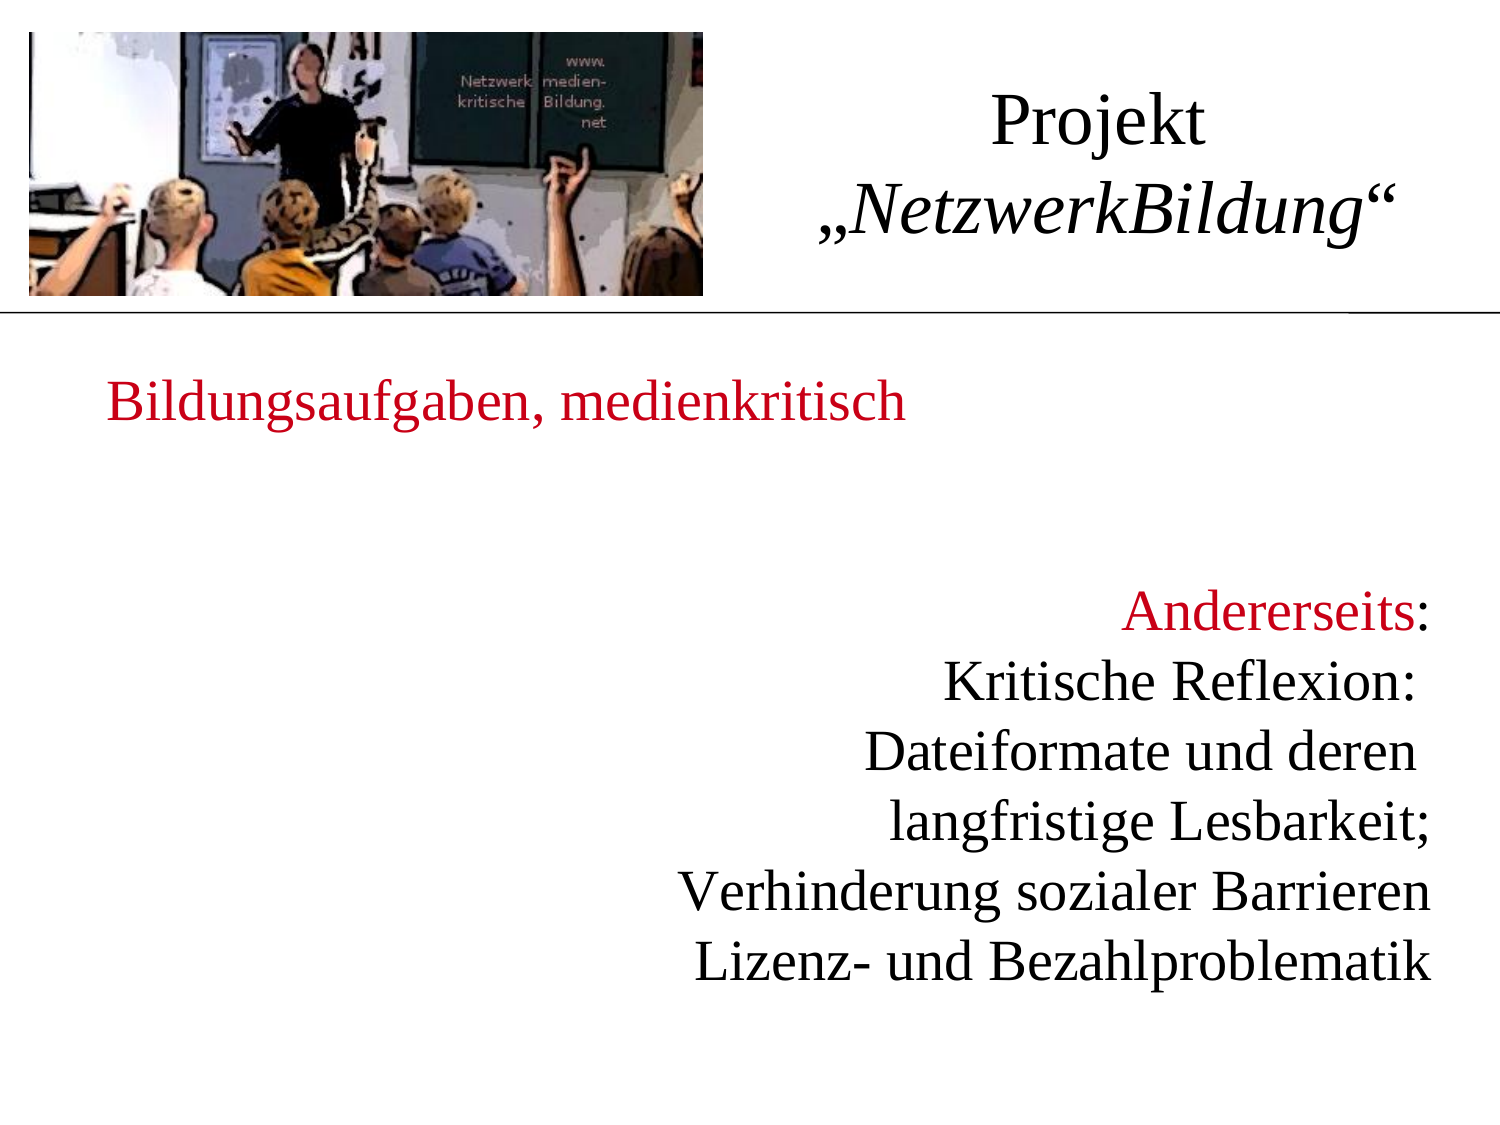

Projekt
„NetzwerkBildung“
Bildungsaufgaben, medienkritisch
Andererseits:
 Kritische Reflexion:
Dateiformate und deren
langfristige Lesbarkeit;
Verhinderung sozialer Barrieren
Lizenz- und Bezahlproblematik